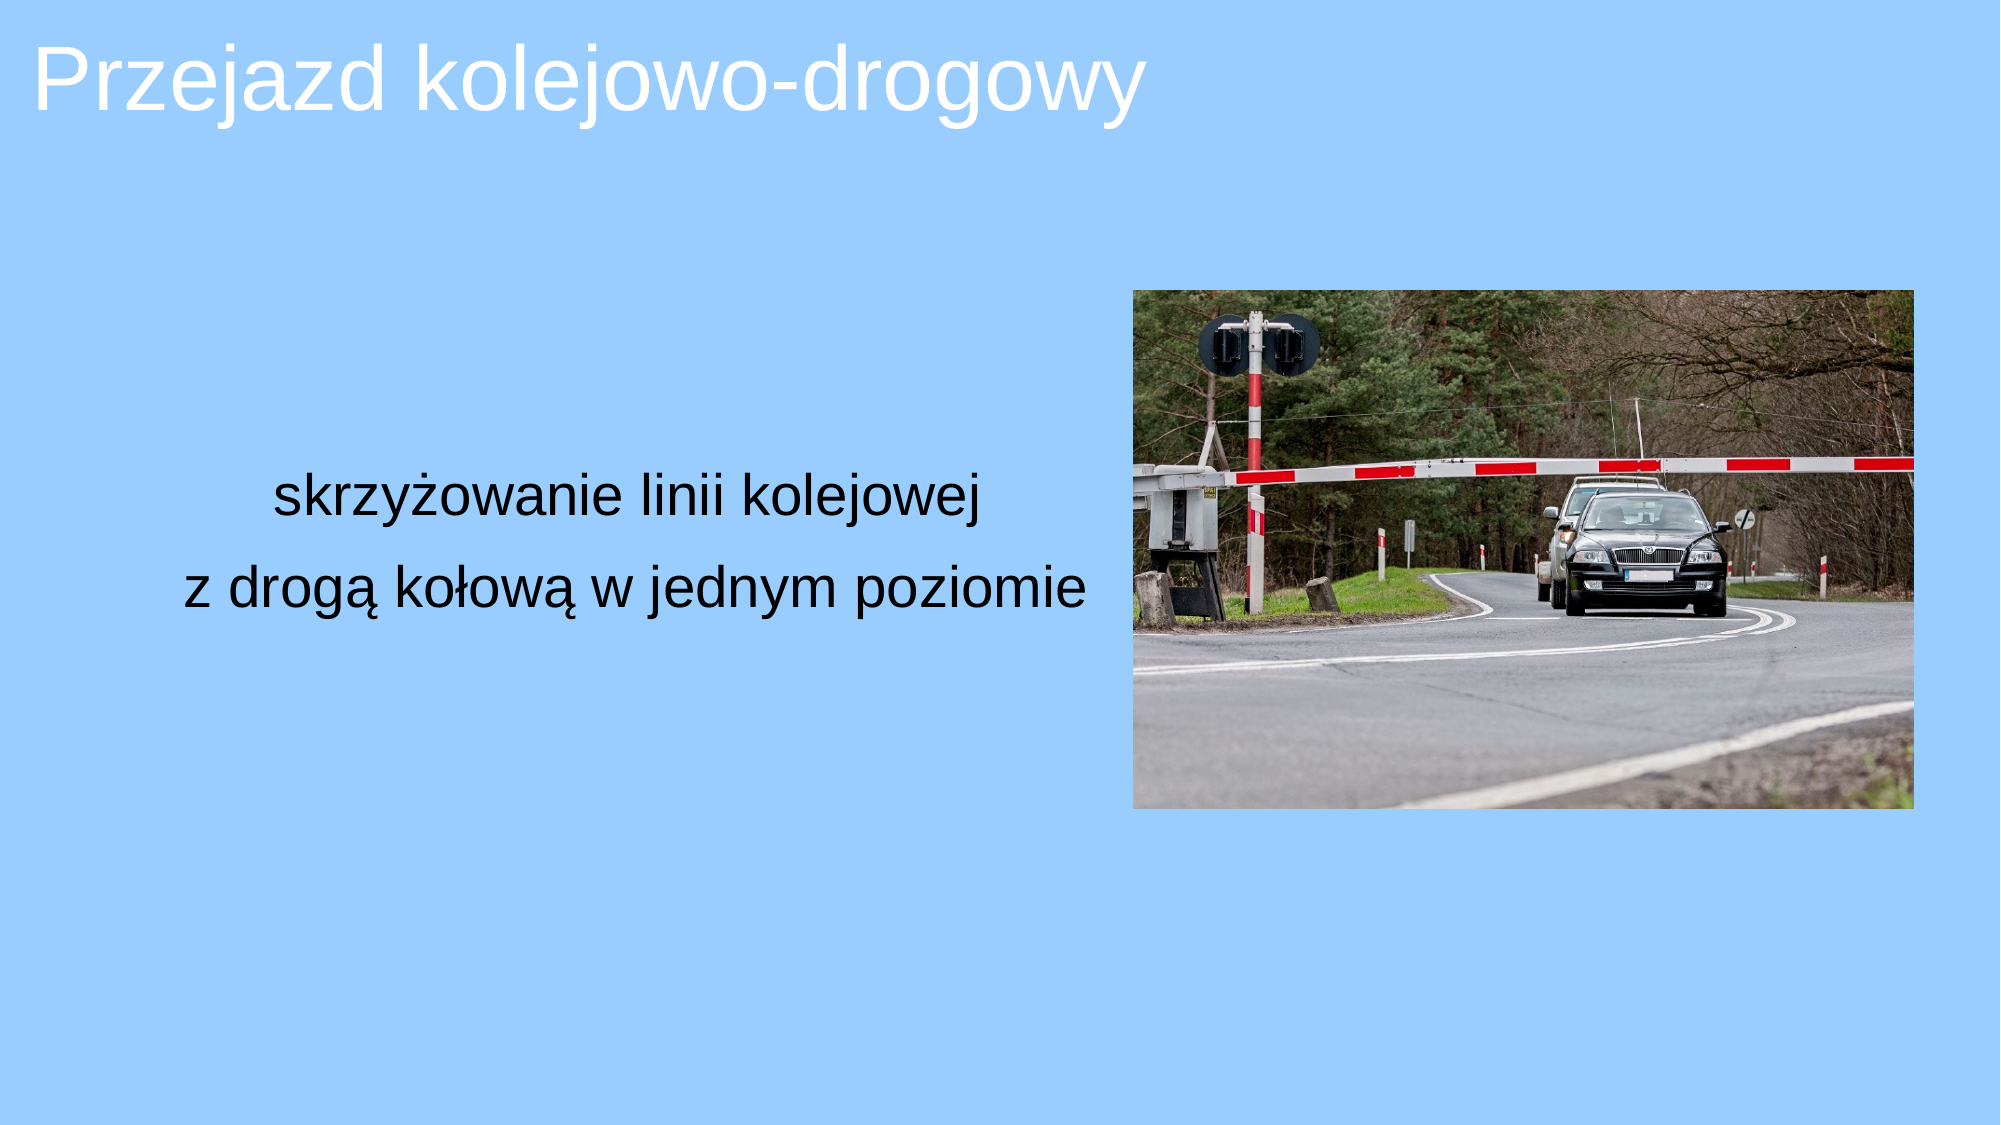

# Przejazd kolejowo-drogowy
skrzyżowanie linii kolejowej
z drogą kołową w jednym poziomie